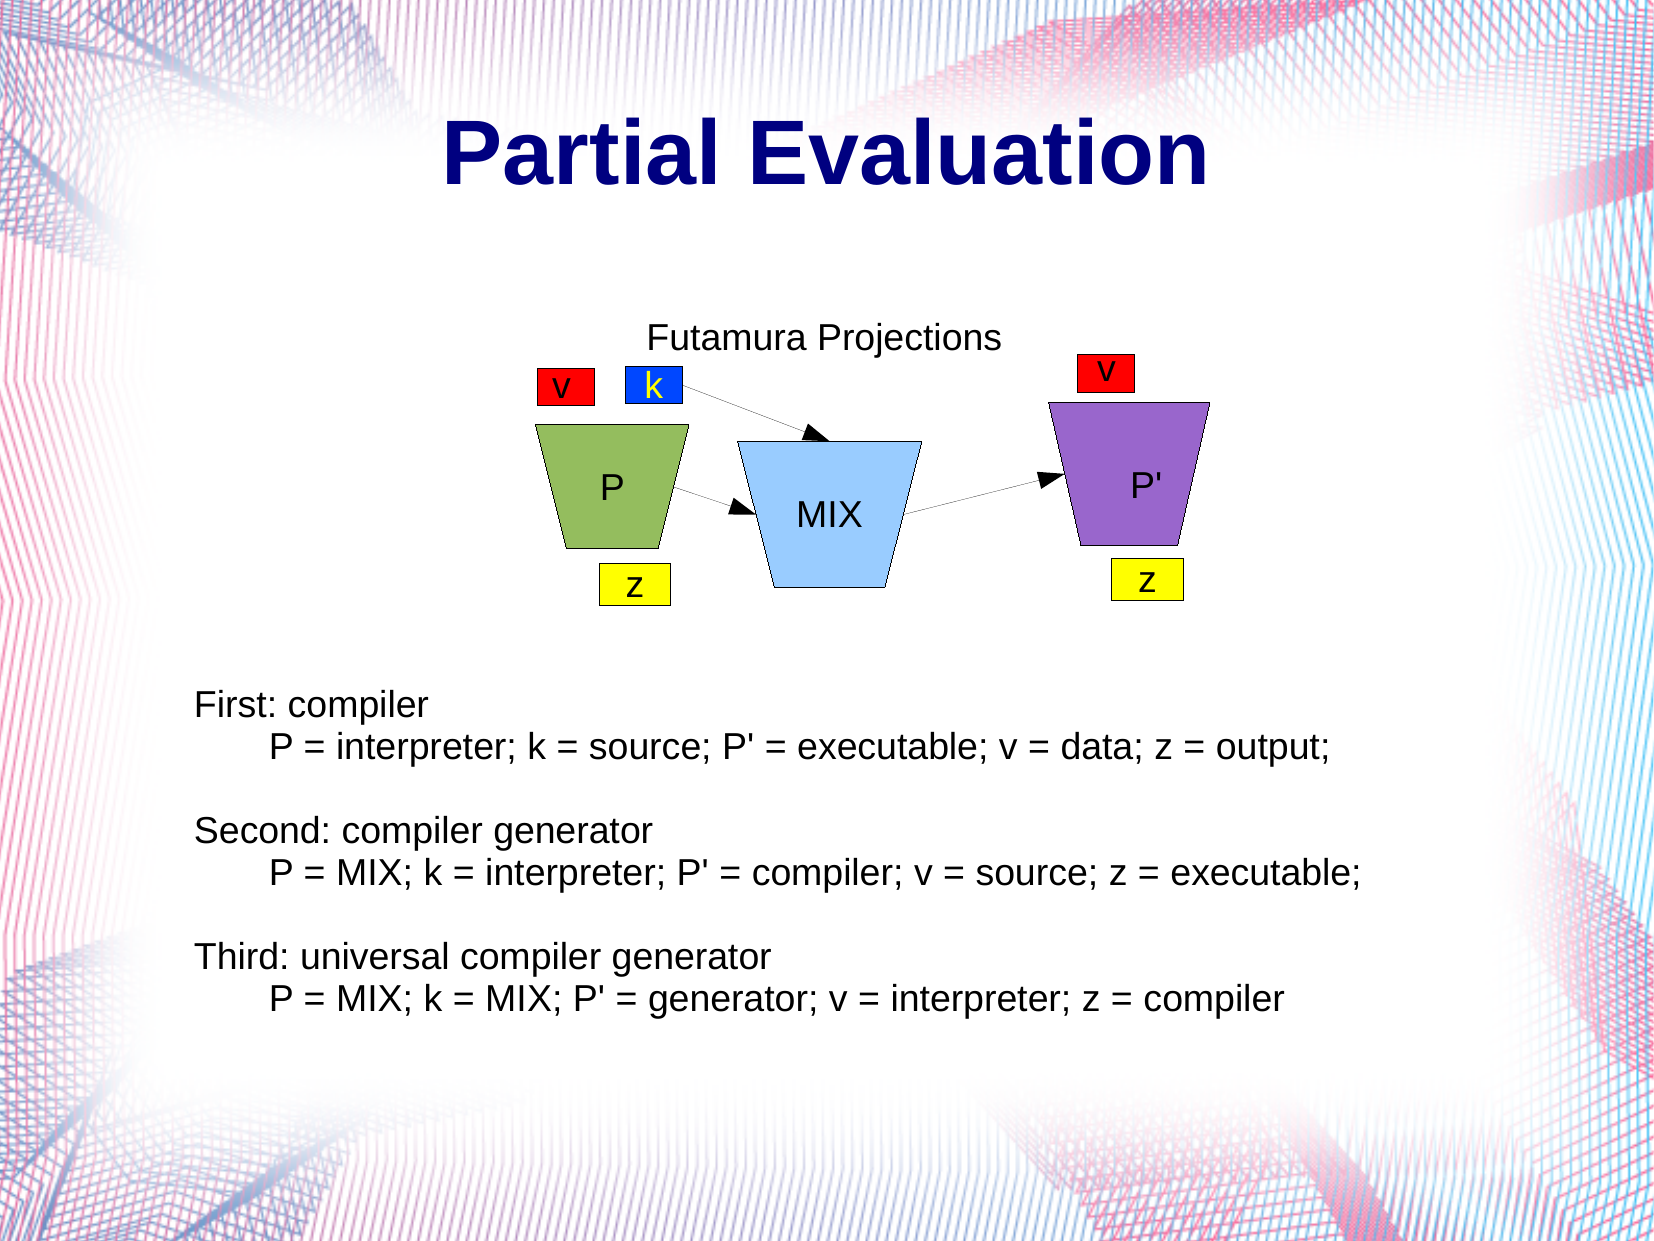

# Partial Evaluation
Futamura Projections
v
v
k
P
MIX
P'
z
z
First: compiler
	P = interpreter; k = source; P' = executable; v = data; z = output;
Second: compiler generator
	P = MIX; k = interpreter; P' = compiler; v = source; z = executable;
Third: universal compiler generator
	P = MIX; k = MIX; P' = generator; v = interpreter; z = compiler